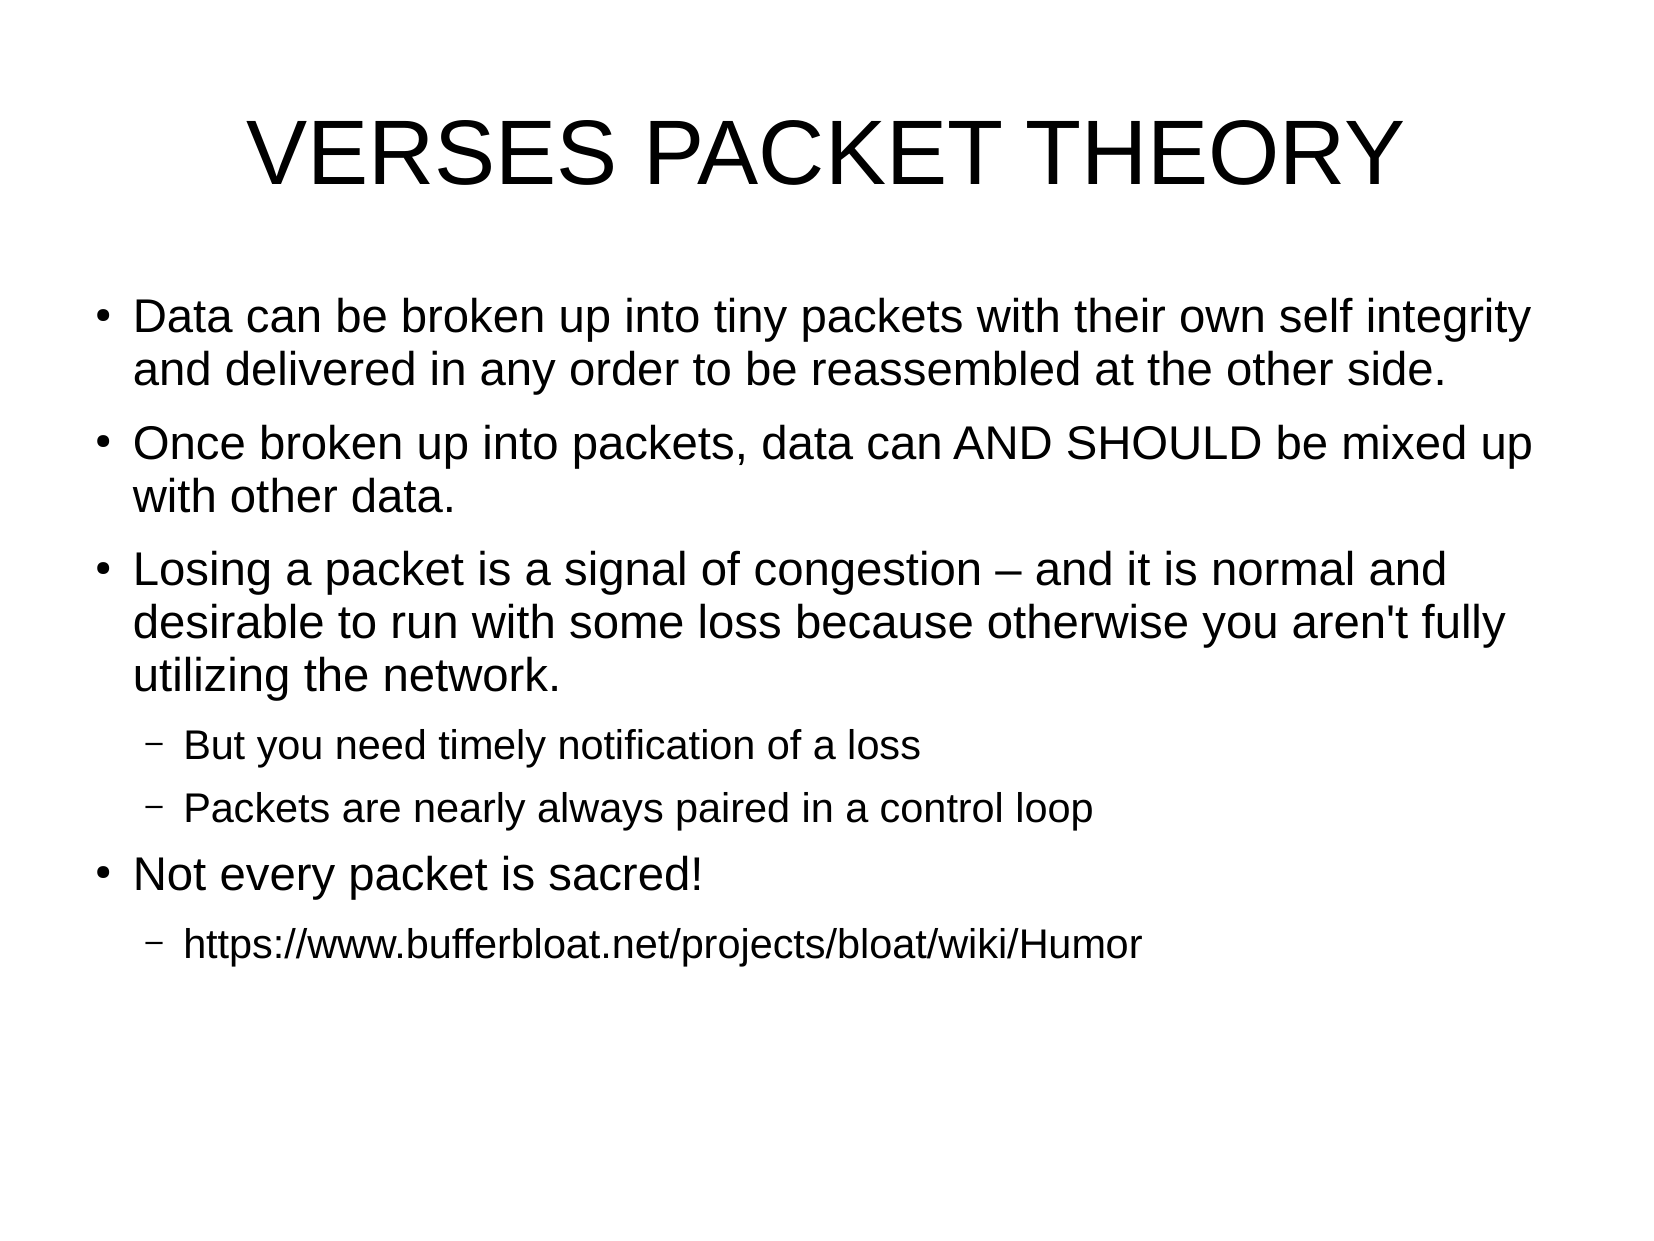

# VERSES PACKET THEORY
Data can be broken up into tiny packets with their own self integrity and delivered in any order to be reassembled at the other side.
Once broken up into packets, data can AND SHOULD be mixed up with other data.
Losing a packet is a signal of congestion – and it is normal and desirable to run with some loss because otherwise you aren't fully utilizing the network.
But you need timely notification of a loss
Packets are nearly always paired in a control loop
Not every packet is sacred!
https://www.bufferbloat.net/projects/bloat/wiki/Humor